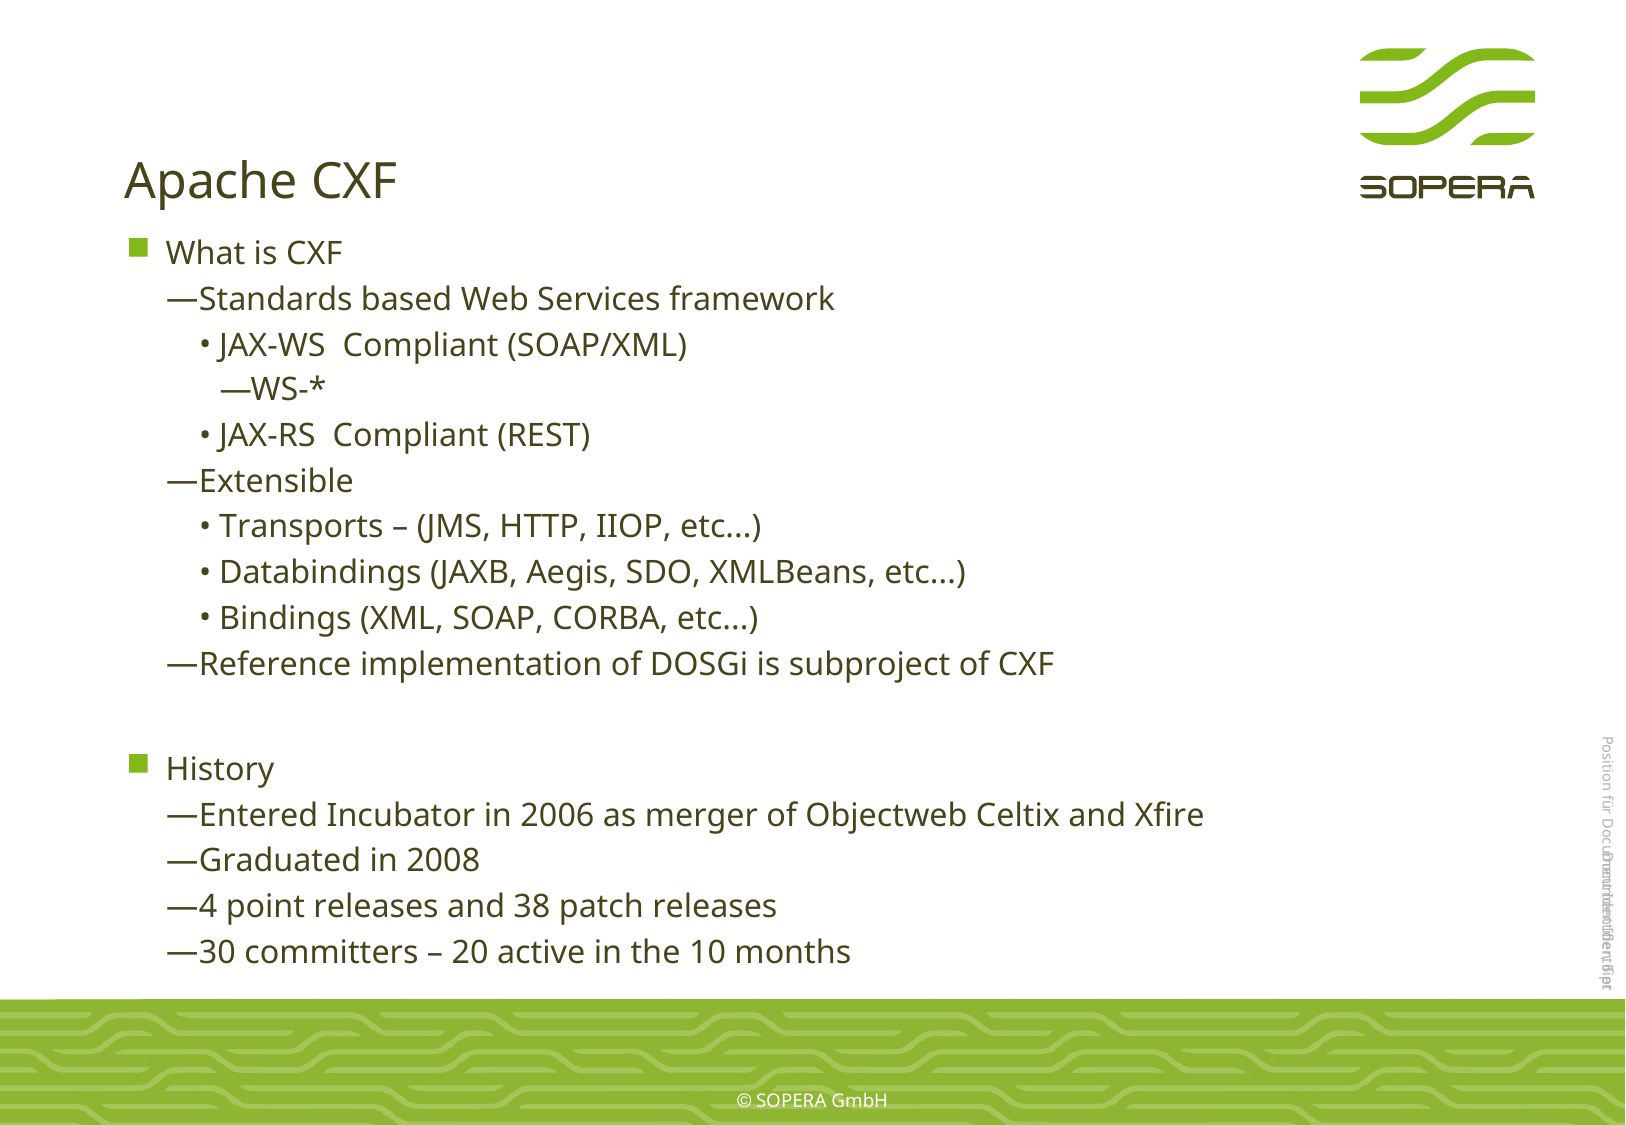

# Apache CXF
What is CXF
Standards based Web Services framework
JAX-WS Compliant (SOAP/XML)
WS-*
JAX-RS Compliant (REST)
Extensible
Transports – (JMS, HTTP, IIOP, etc...)
Databindings (JAXB, Aegis, SDO, XMLBeans, etc...)
Bindings (XML, SOAP, CORBA, etc...)
Reference implementation of DOSGi is subproject of CXF
History
Entered Incubator in 2006 as merger of Objectweb Celtix and Xfire
Graduated in 2008
4 point releases and 38 patch releases
30 committers – 20 active in the 10 months